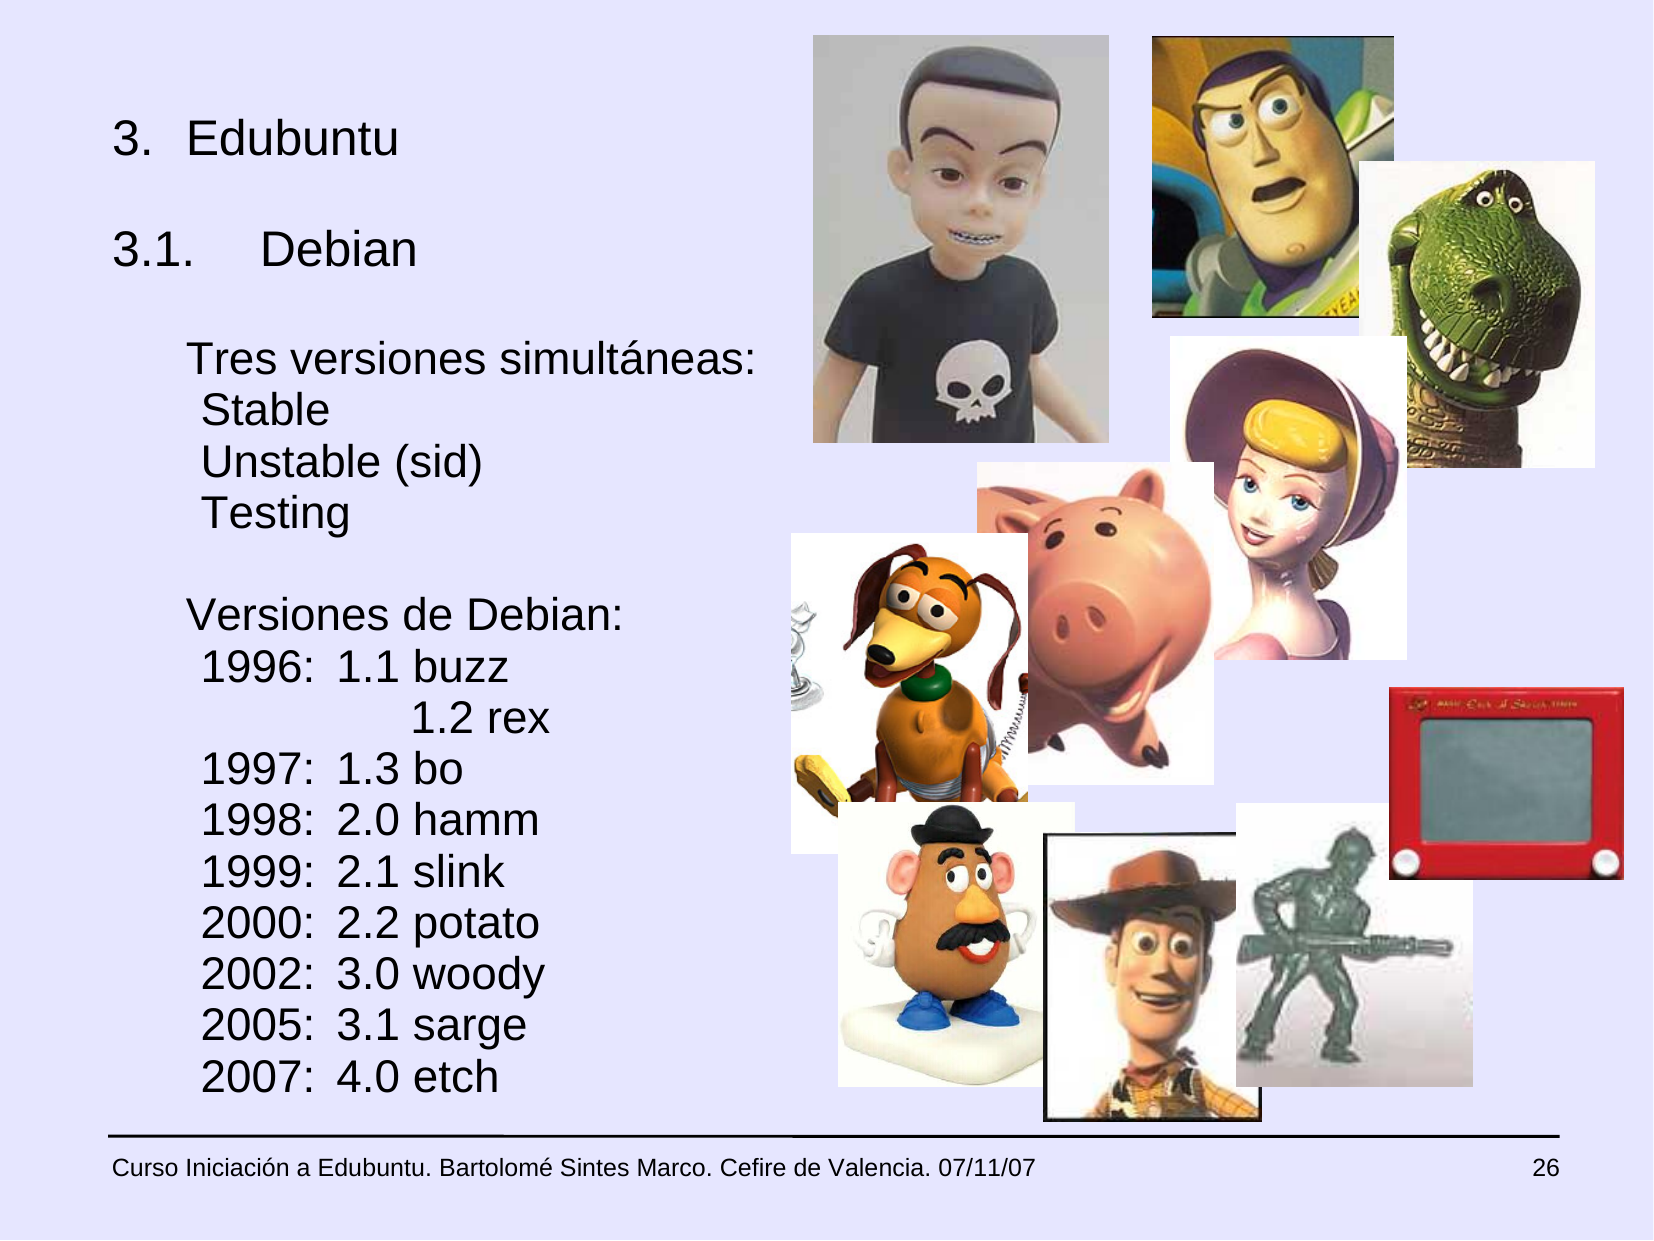

3.	Edubuntu
3.1.	Debian
Tres versiones simultáneas:
Stable
Unstable (sid)
Testing
Versiones de Debian:
1996:	1.1 buzz
		1.2 rex
1997:	1.3 bo
1998:	2.0 hamm
1999:	2.1 slink
2000:	2.2 potato
2002:	3.0 woody
2005:	3.1 sarge
2007:	4.0 etch